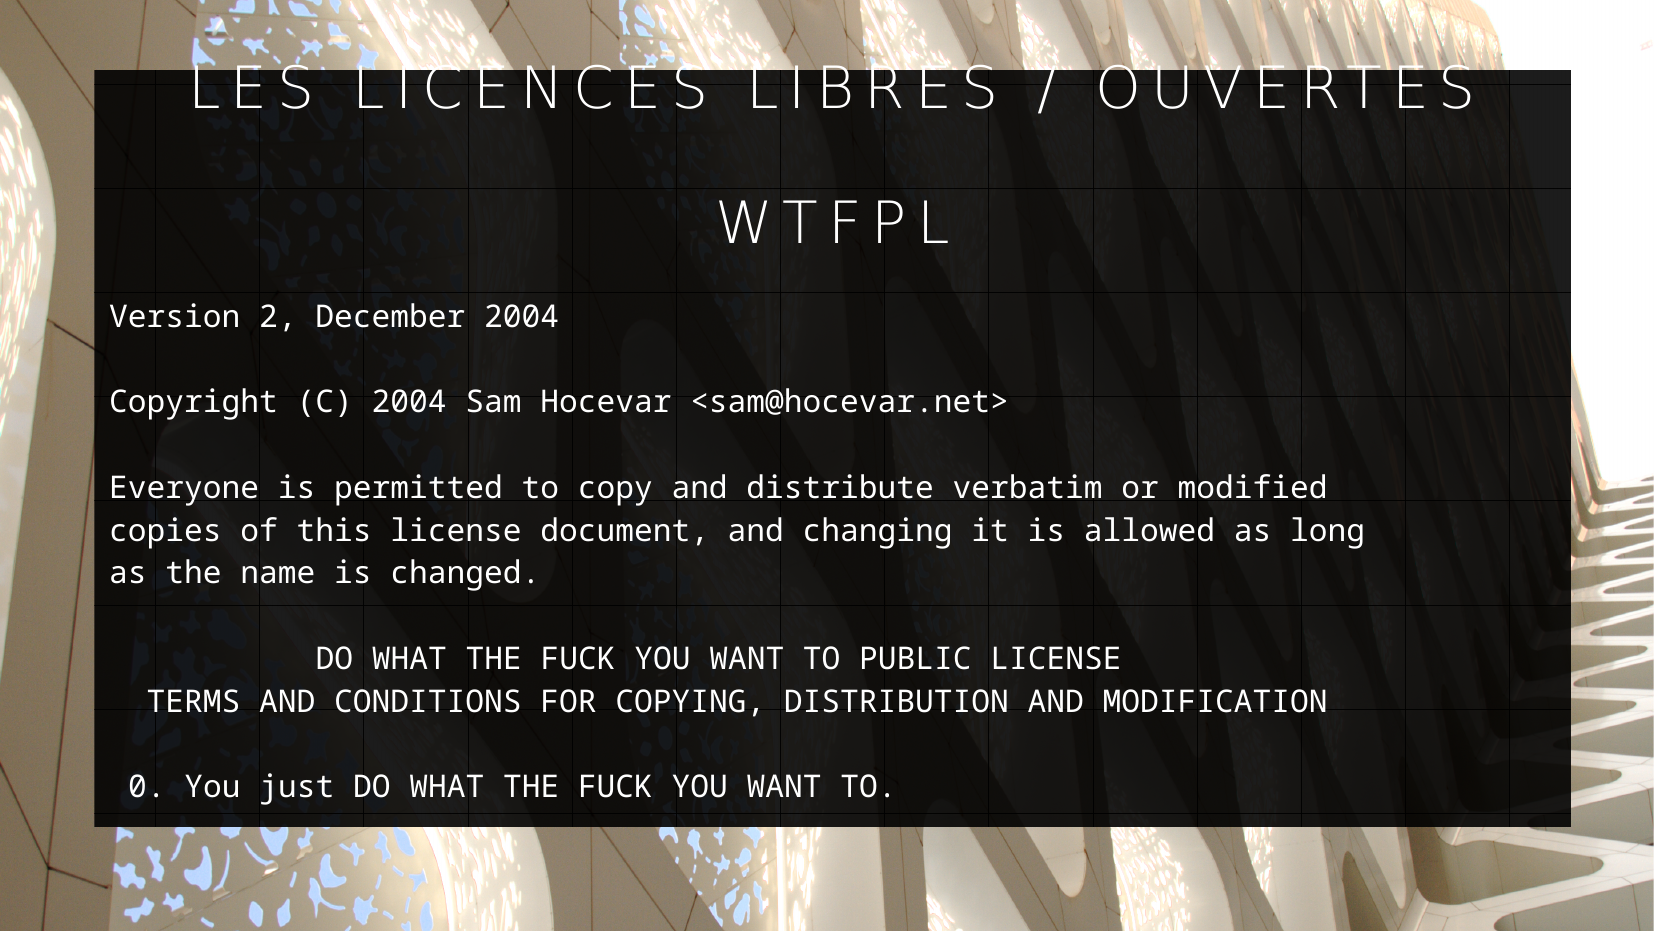

LES LICENCES LIBRES / OUVERTES
WTFPL
Version 2, December 2004
Copyright (C) 2004 Sam Hocevar <sam@hocevar.net>
Everyone is permitted to copy and distribute verbatim or modified
copies of this license document, and changing it is allowed as long
as the name is changed.
 DO WHAT THE FUCK YOU WANT TO PUBLIC LICENSE
 TERMS AND CONDITIONS FOR COPYING, DISTRIBUTION AND MODIFICATION
 0. You just DO WHAT THE FUCK YOU WANT TO.
10